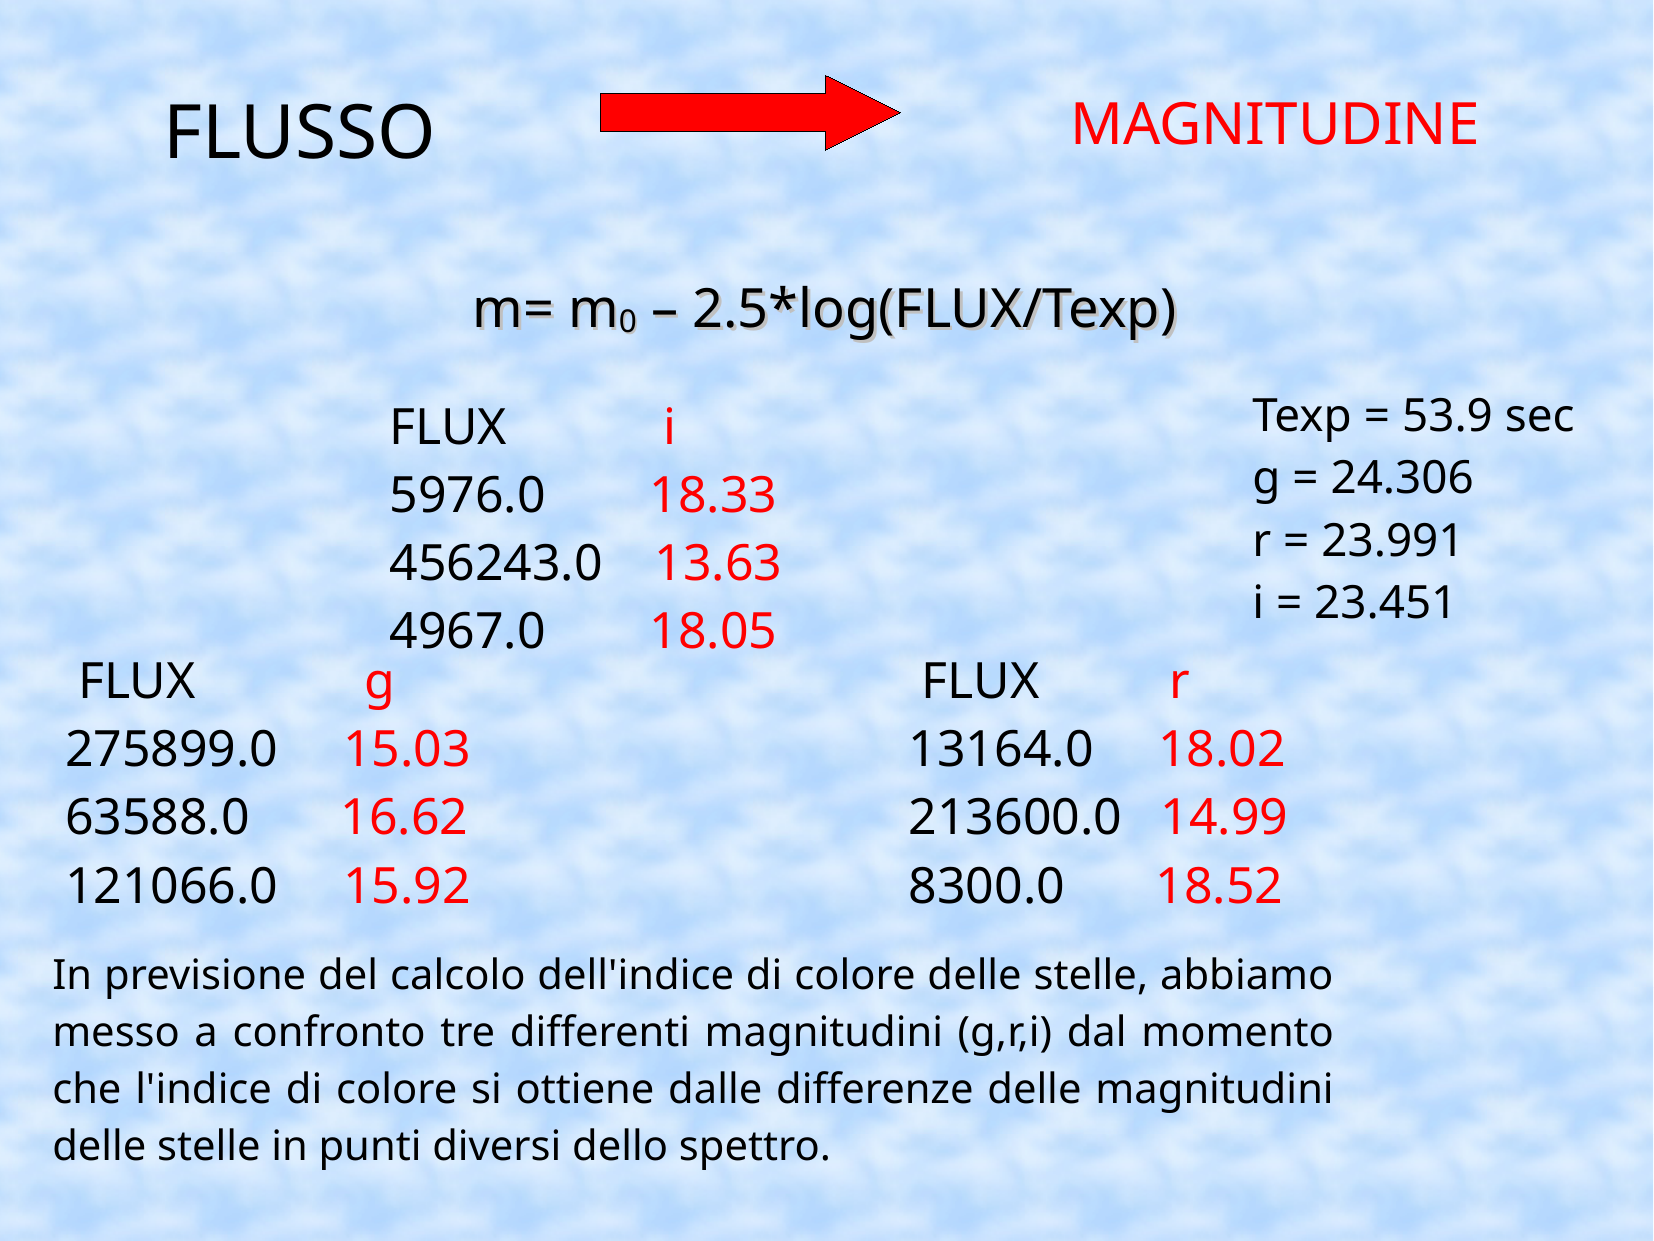

FLUSSO
MAGNITUDINE
m= m0 – 2.5*log(FLUX/Texp)
Texp = 53.9 sec
g = 24.306
r = 23.991
i = 23.451
FLUX i
5976.0 18.33
456243.0 13.63
4967.0 18.05
 FLUX g
 275899.0 15.03
 63588.0 16.62
 121066.0 15.92
 FLUX r
13164.0 18.02
213600.0 14.99
8300.0 18.52
In previsione del calcolo dell'indice di colore delle stelle, abbiamo messo a confronto tre differenti magnitudini (g,r,i) dal momento che l'indice di colore si ottiene dalle differenze delle magnitudini delle stelle in punti diversi dello spettro.